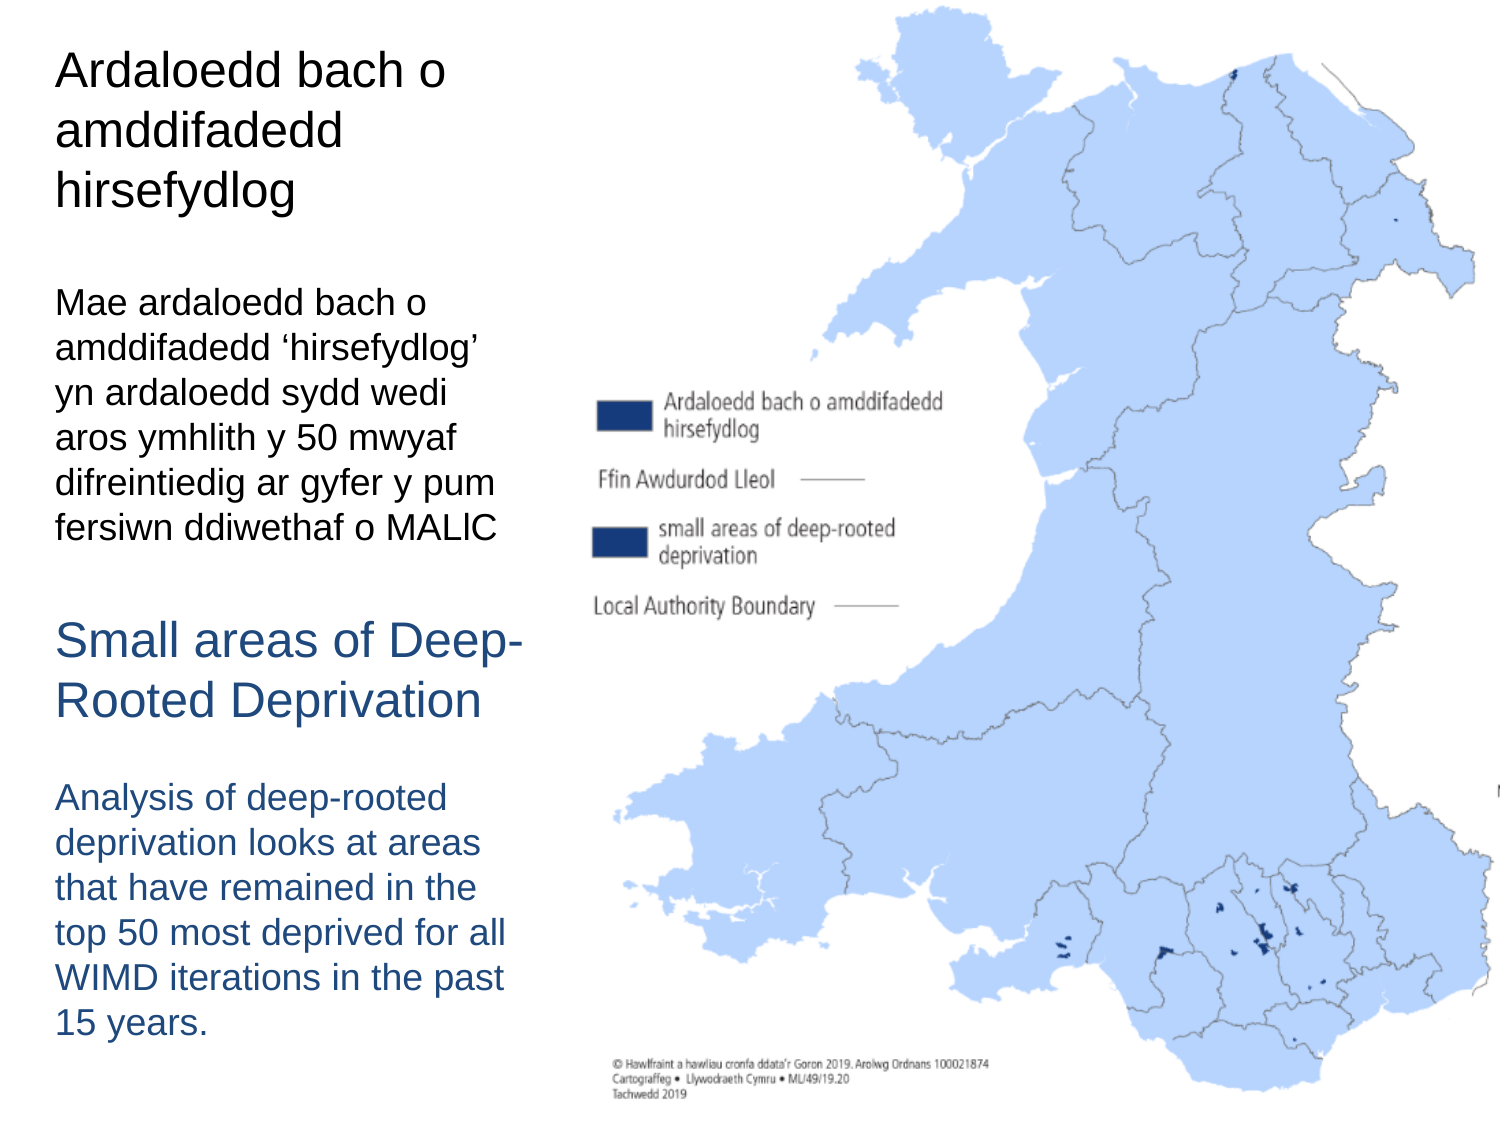

Ardaloedd bach o amddifadedd hirsefydlog
Mae ardaloedd bach o amddifadedd ‘hirsefydlog’ yn ardaloedd sydd wedi aros ymhlith y 50 mwyaf difreintiedig ar gyfer y pum fersiwn ddiwethaf o MALlC
Small areas of Deep-Rooted Deprivation
Analysis of deep-rooted deprivation looks at areas that have remained in the top 50 most deprived for all WIMD iterations in the past 15 years.